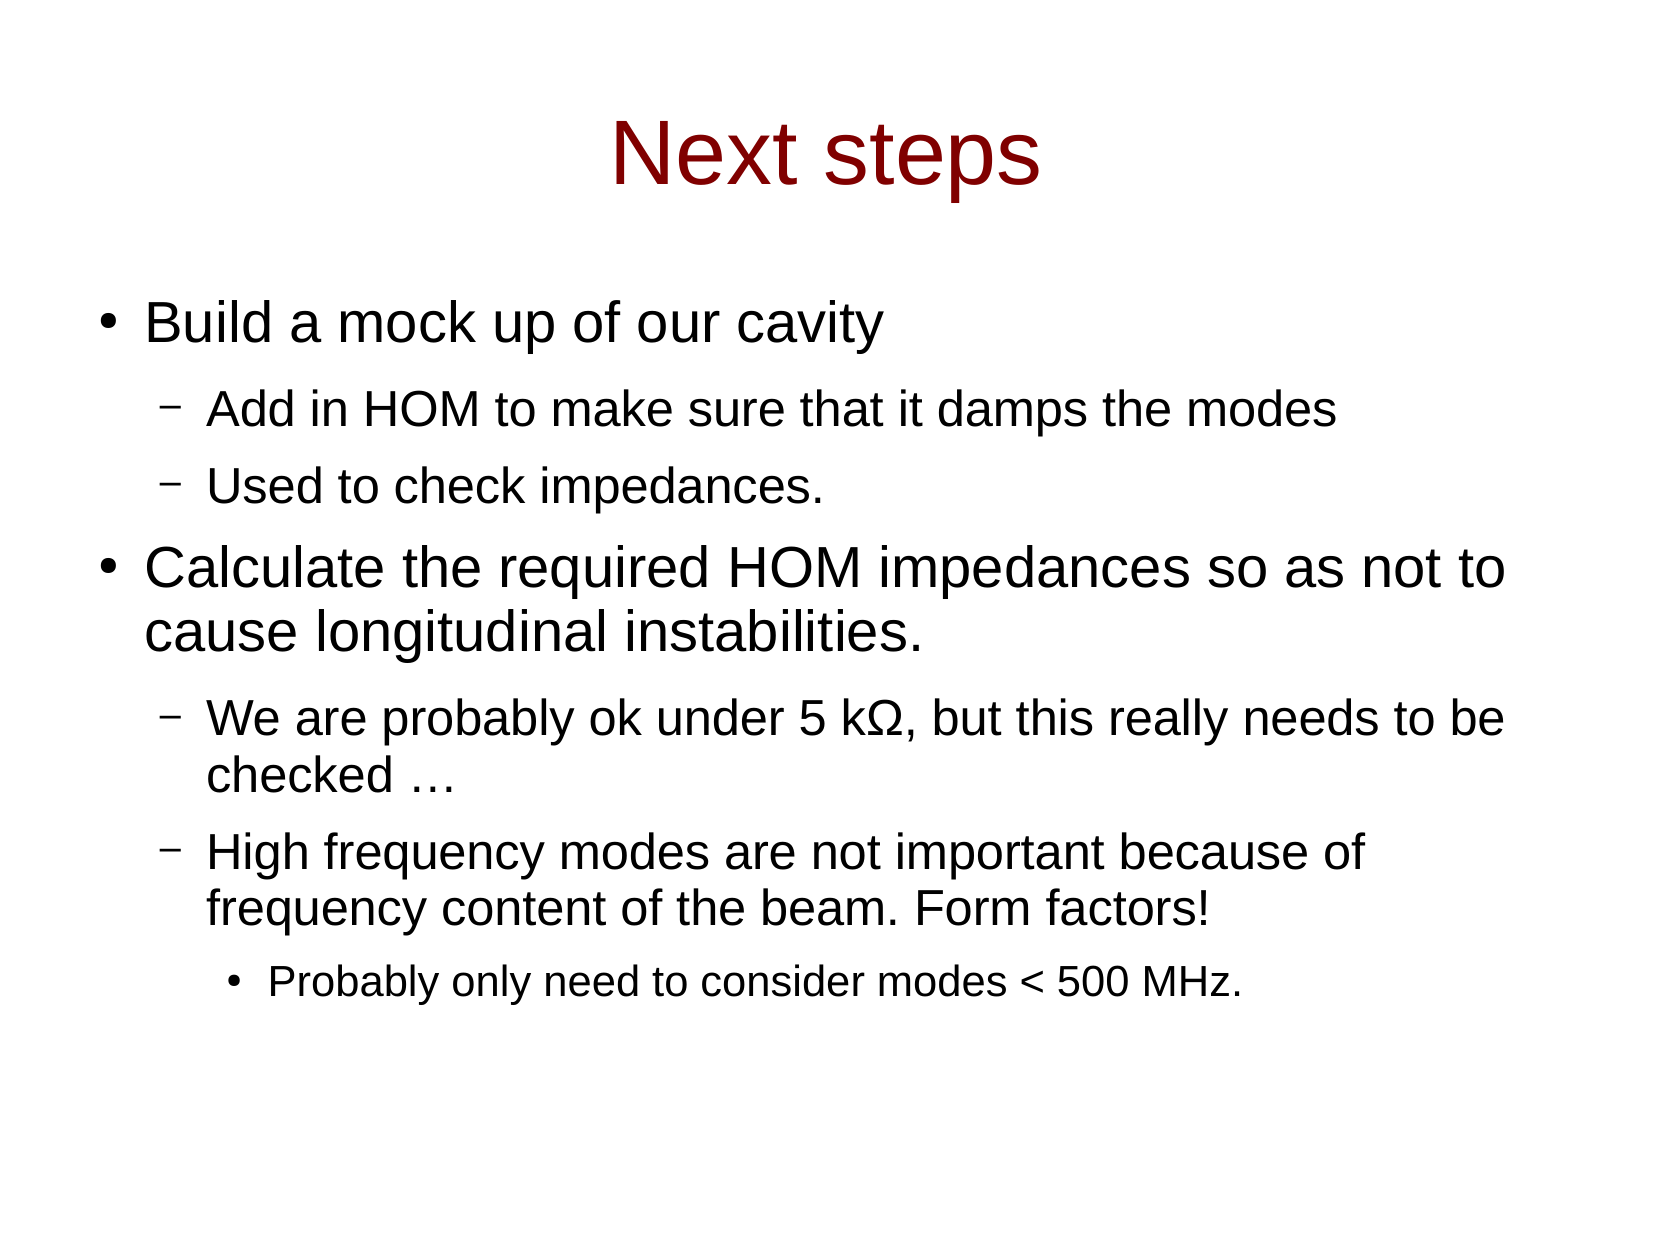

# Next steps
Build a mock up of our cavity
Add in HOM to make sure that it damps the modes
Used to check impedances.
Calculate the required HOM impedances so as not to cause longitudinal instabilities.
We are probably ok under 5 kΩ, but this really needs to be checked …
High frequency modes are not important because of frequency content of the beam. Form factors!
Probably only need to consider modes < 500 MHz.